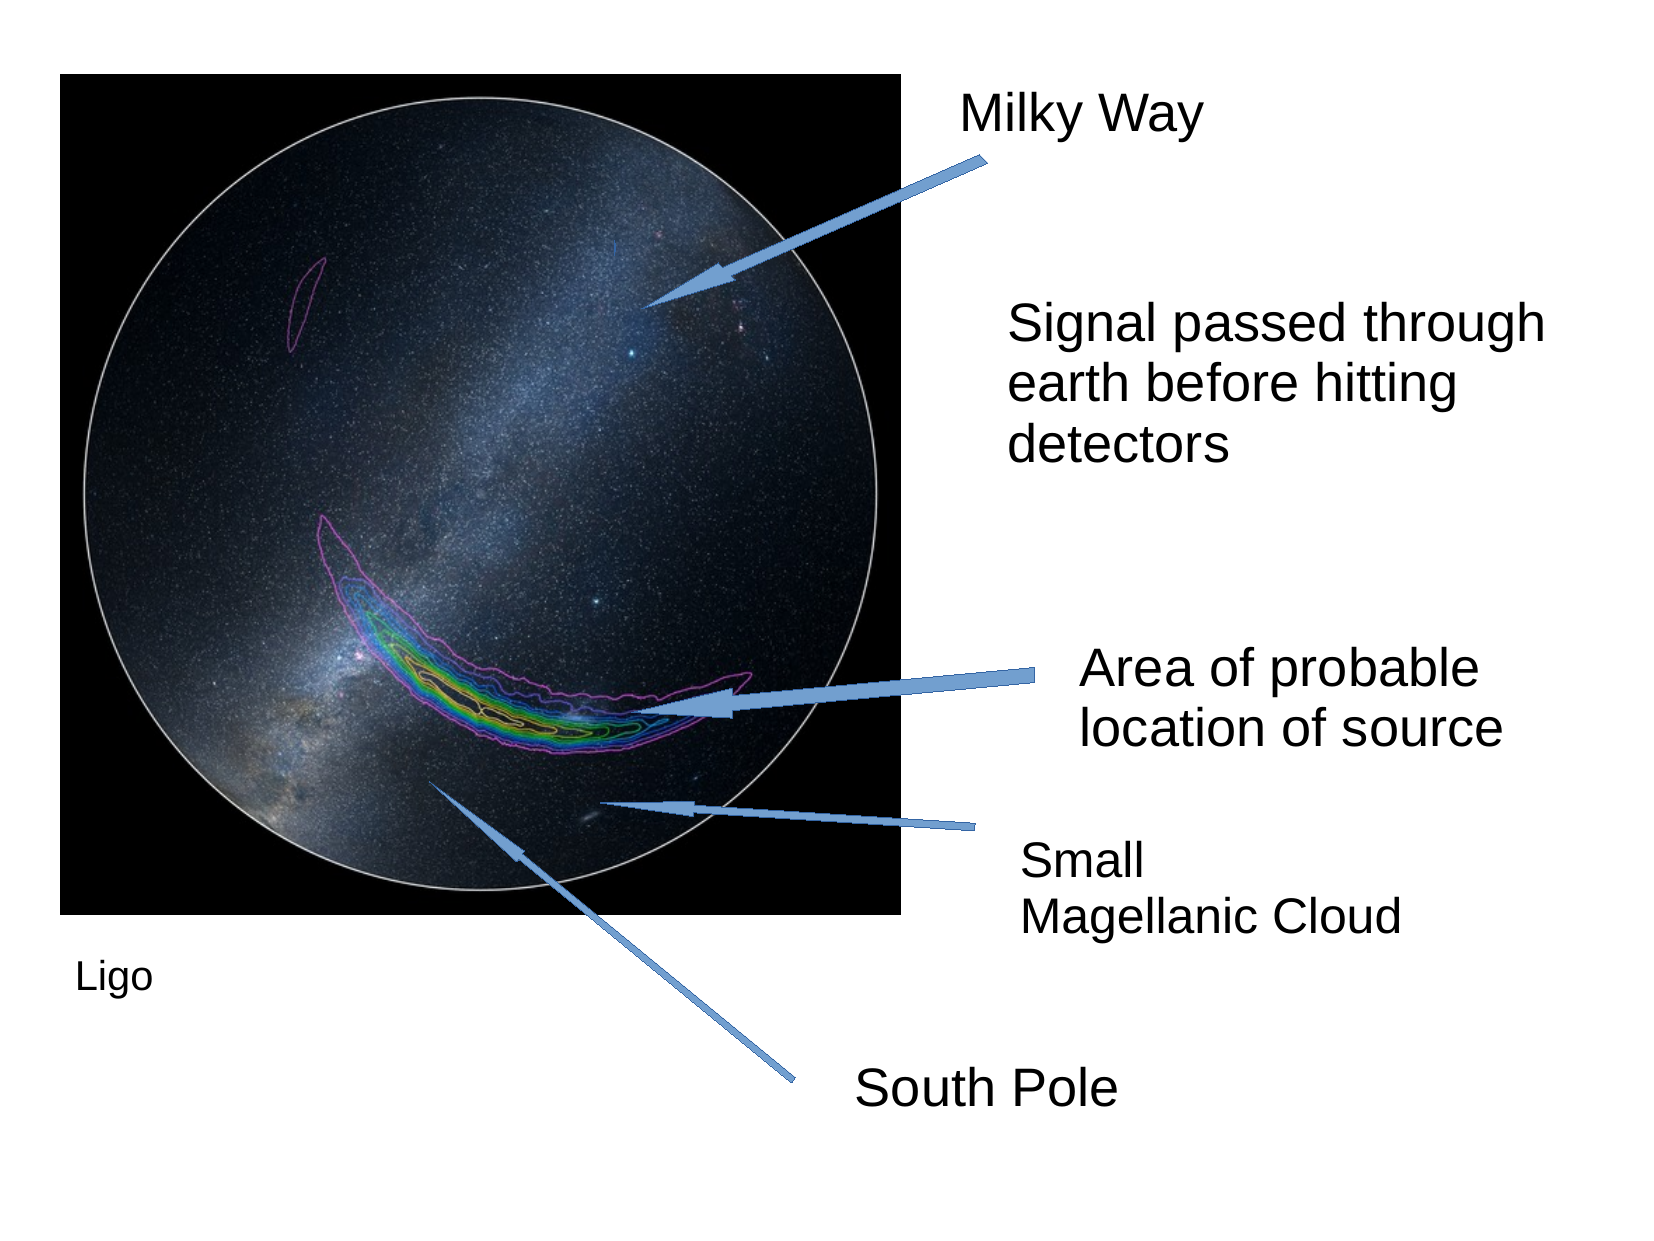

Milky Way
Signal passed through
earth before hitting
detectors
Area of probable
location of source
Small
Magellanic Cloud
Ligo
South Pole